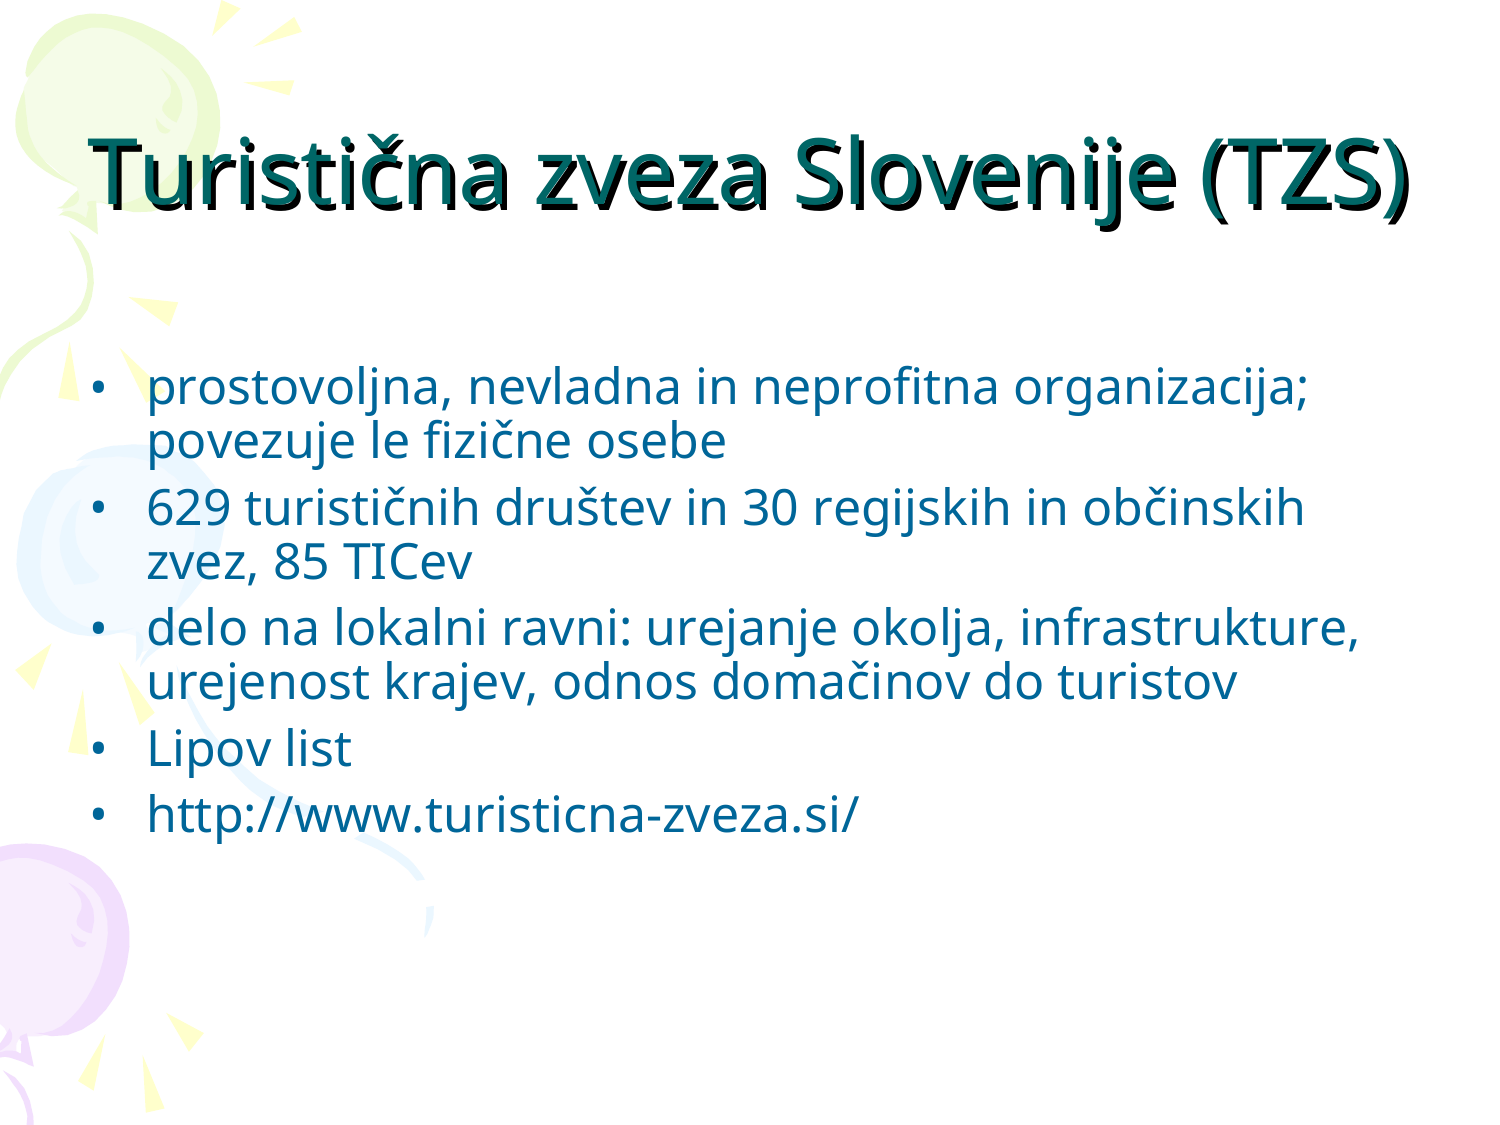

# Turistična zveza Slovenije (TZS)
prostovoljna, nevladna in neprofitna organizacija; povezuje le fizične osebe
629 turističnih društev in 30 regijskih in občinskih zvez, 85 TICev
delo na lokalni ravni: urejanje okolja, infrastrukture, urejenost krajev, odnos domačinov do turistov
Lipov list
http://www.turisticna-zveza.si/